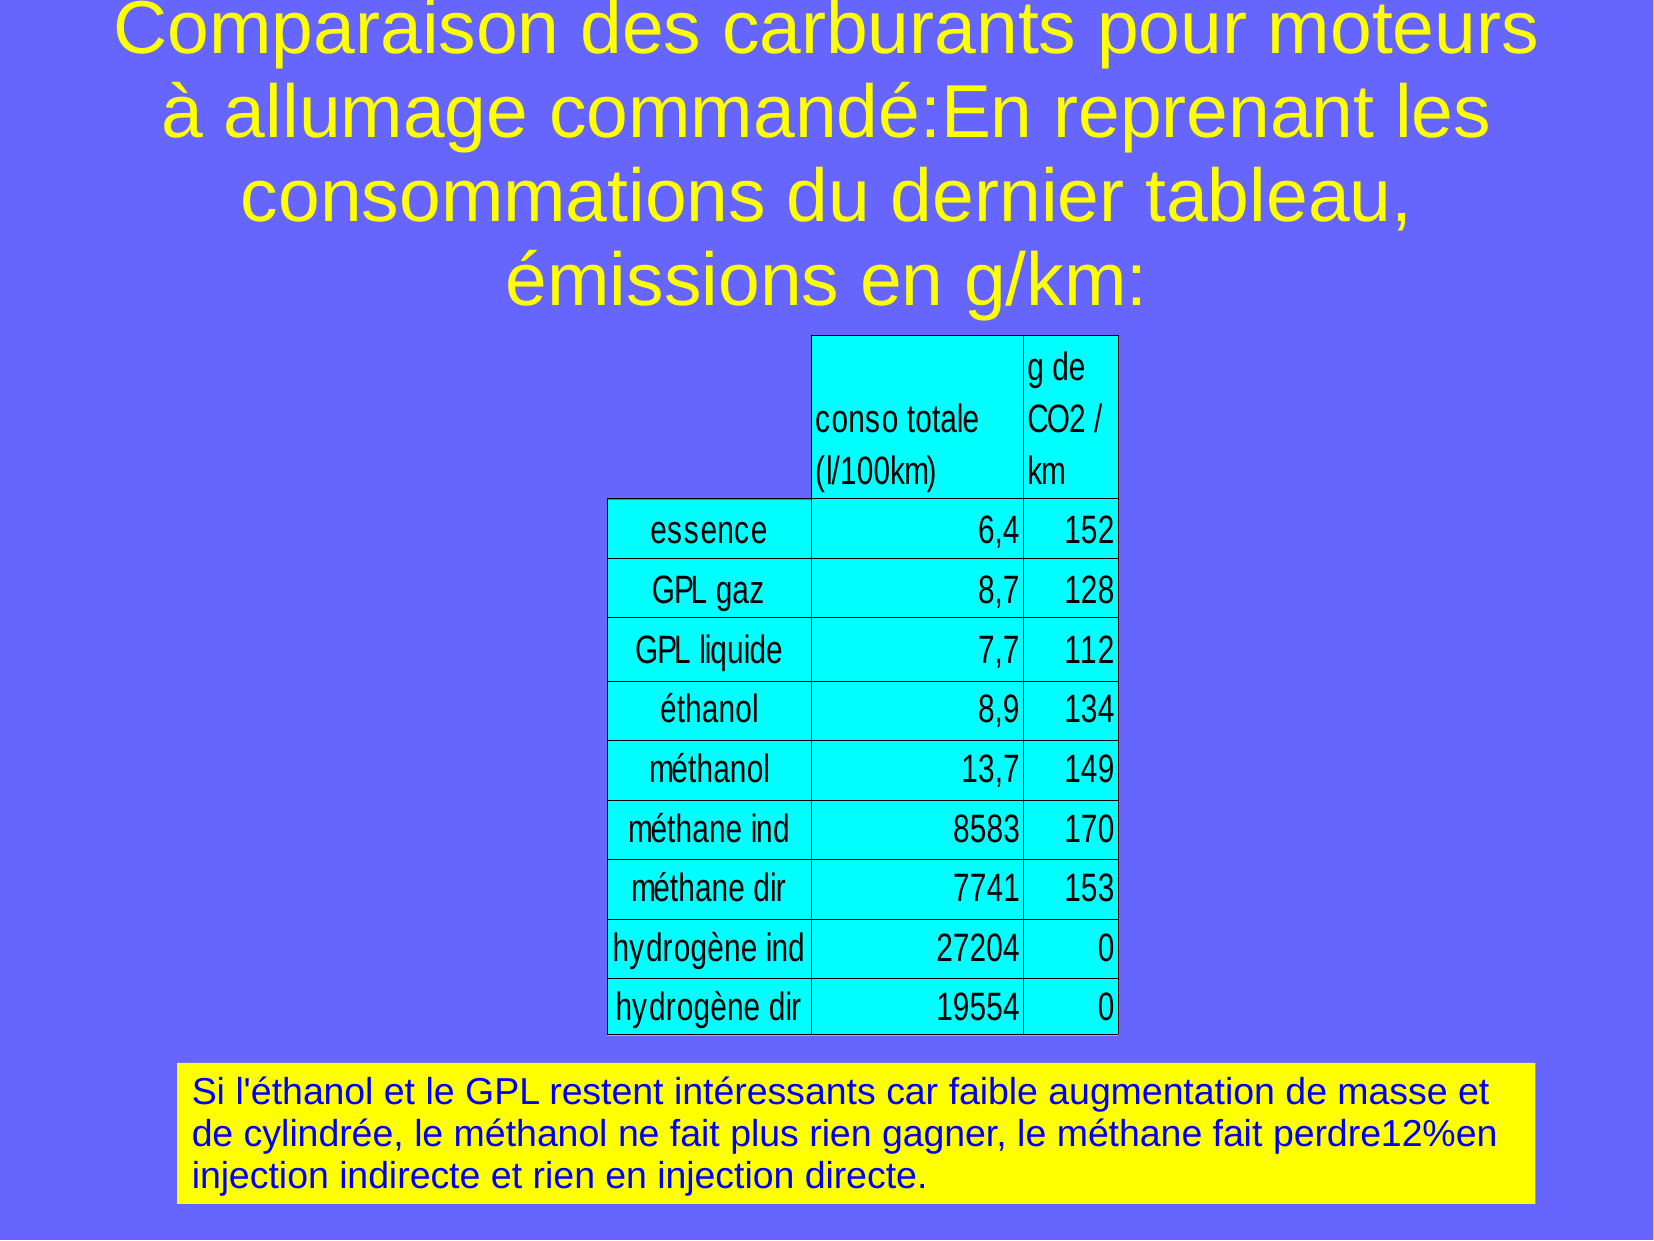

# Comparaison des carburants pour moteurs à allumage commandé:En reprenant les consommations du dernier tableau, émissions en g/km:
Si l'éthanol et le GPL restent intéressants car faible augmentation de masse et de cylindrée, le méthanol ne fait plus rien gagner, le méthane fait perdre12%en injection indirecte et rien en injection directe.